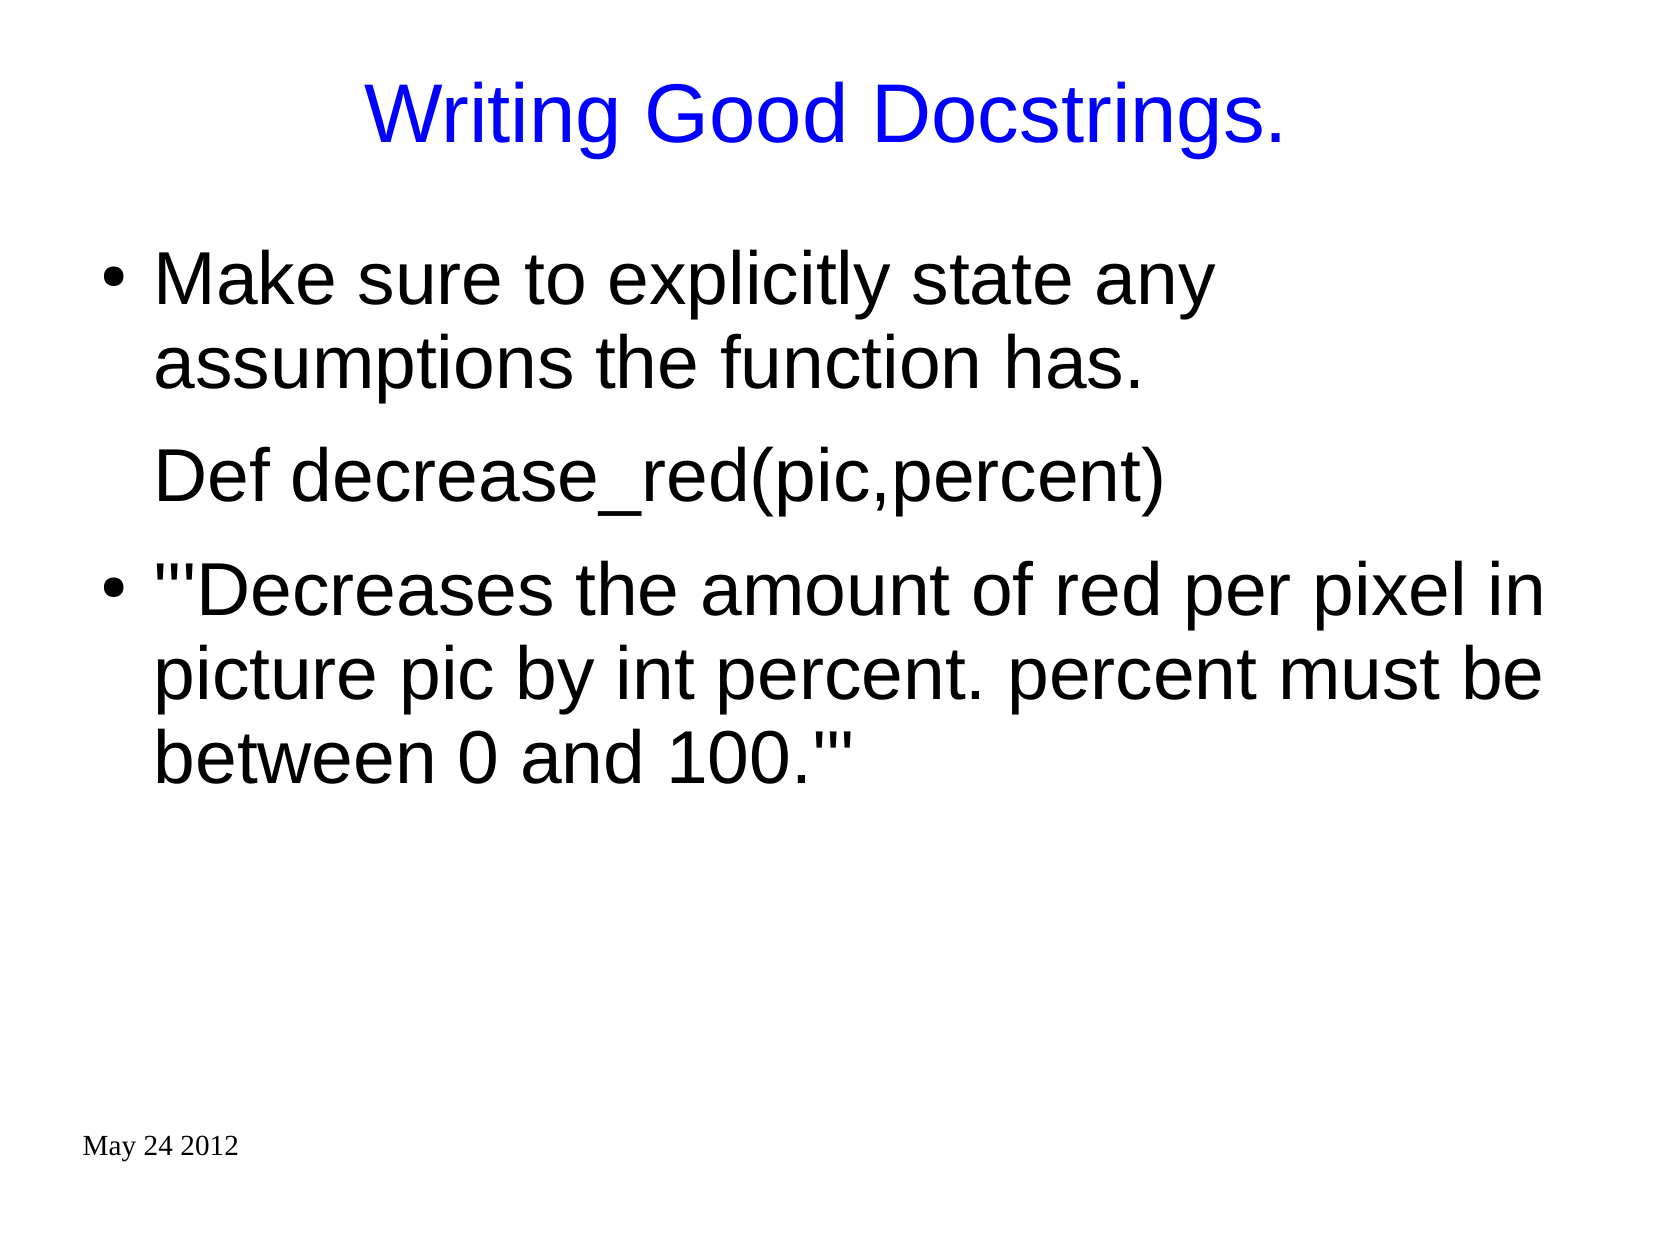

# Writing Good Docstrings.
Make sure to explicitly state any assumptions the function has.
Def decrease_red(pic,percent)
'''Decreases the amount of red per pixel in picture pic by int percent. percent must be between 0 and 100.'''
May 24 2012